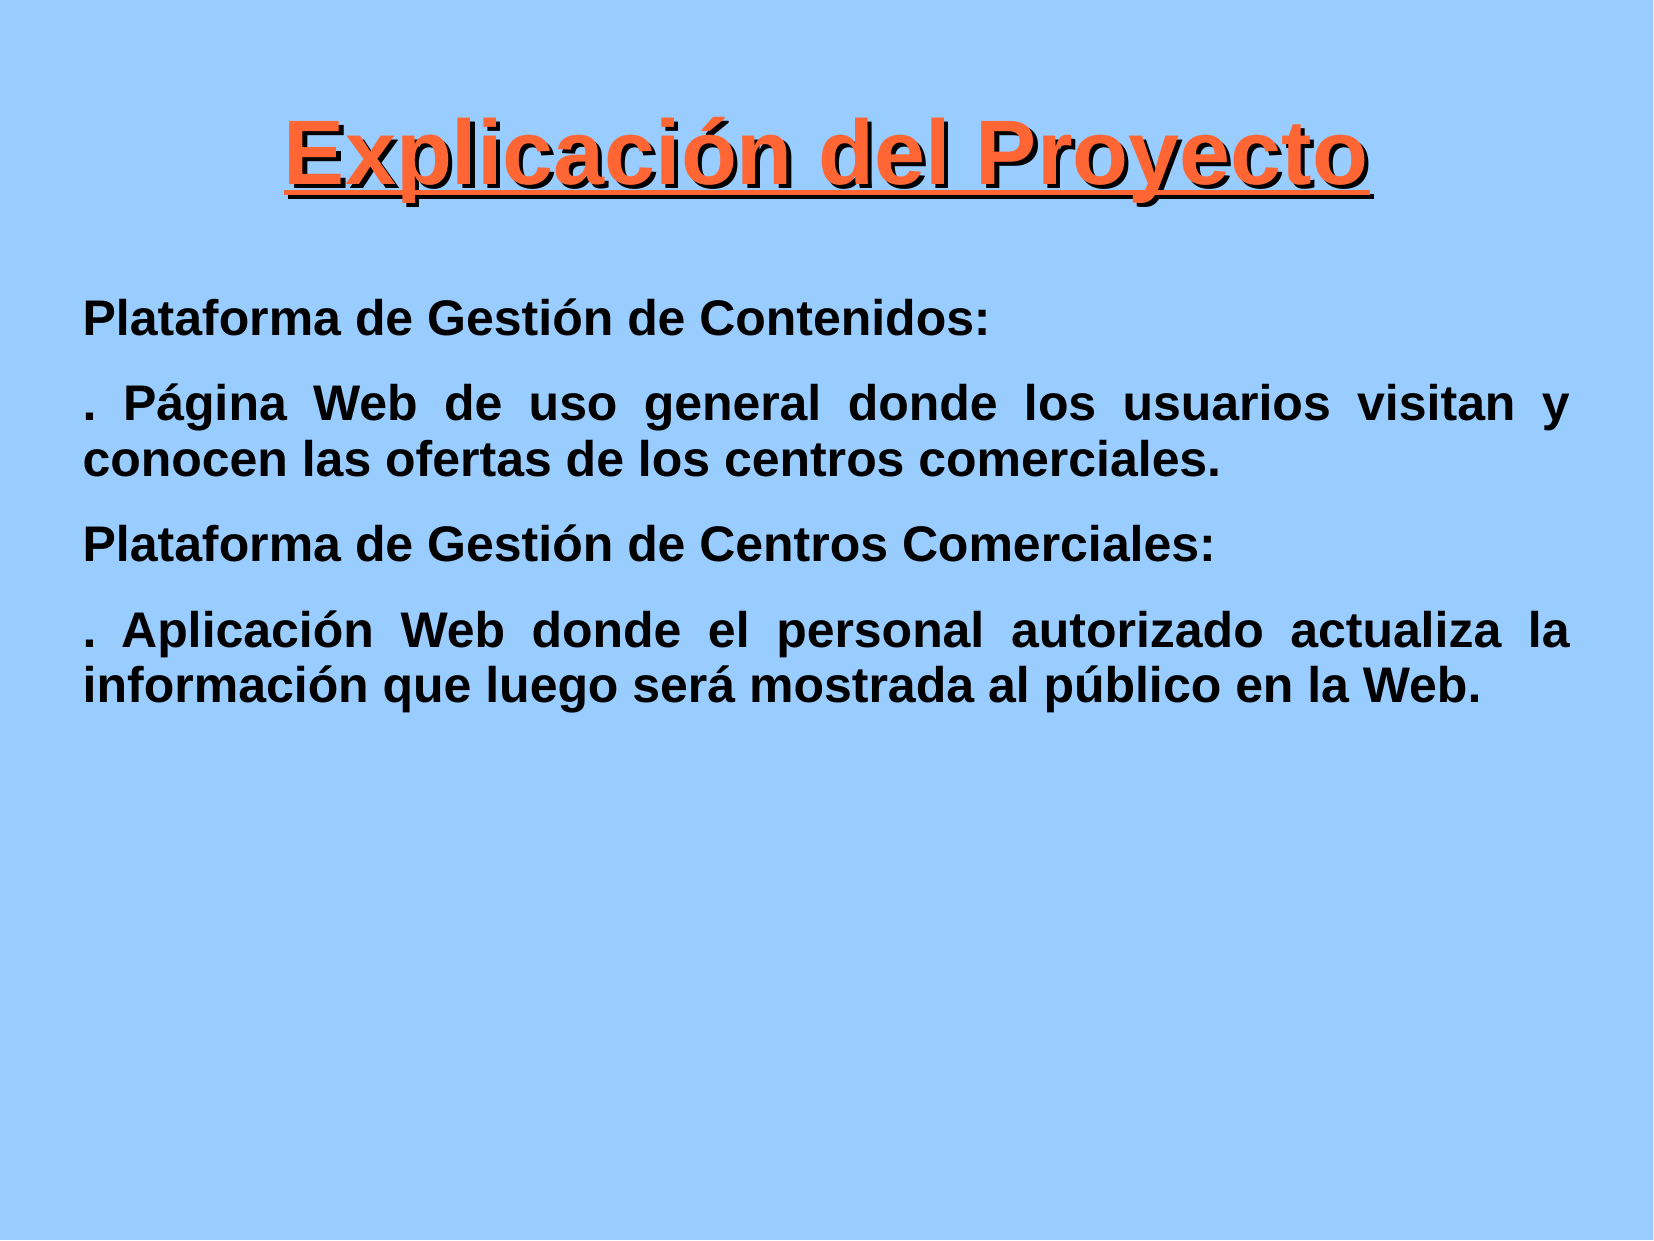

# Explicación del Proyecto
Plataforma de Gestión de Contenidos:
. Página Web de uso general donde los usuarios visitan y conocen las ofertas de los centros comerciales.
Plataforma de Gestión de Centros Comerciales:
. Aplicación Web donde el personal autorizado actualiza la información que luego será mostrada al público en la Web.